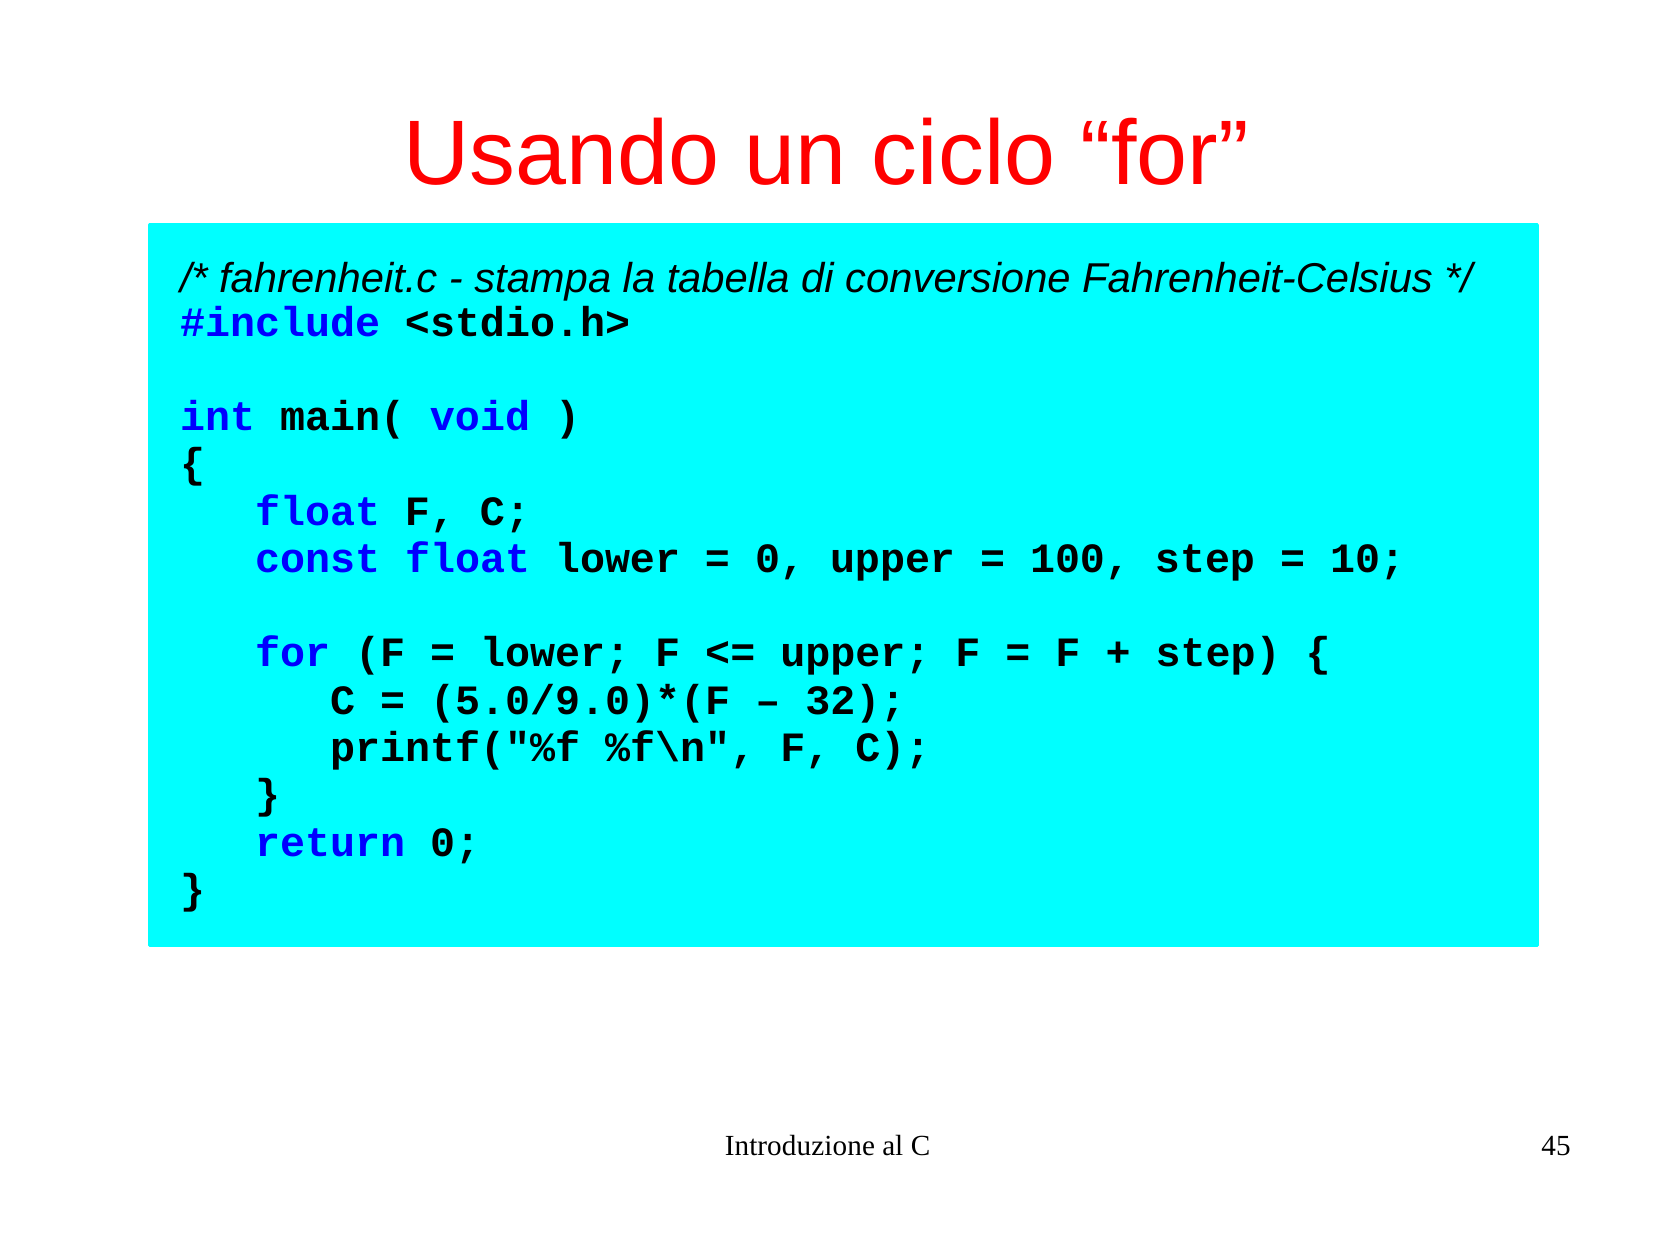

# Usando un ciclo “for”
/* fahrenheit.c - stampa la tabella di conversione Fahrenheit-Celsius */
#include <stdio.h>
int main( void )
{
	float F, C;
	const float lower = 0, upper = 100, step = 10;
	for (F = lower; F <= upper; F = F + step) {
		C = (5.0/9.0)*(F – 32);
		printf("%f %f\n", F, C);
	}
	return 0;
}
Introduzione al C
45